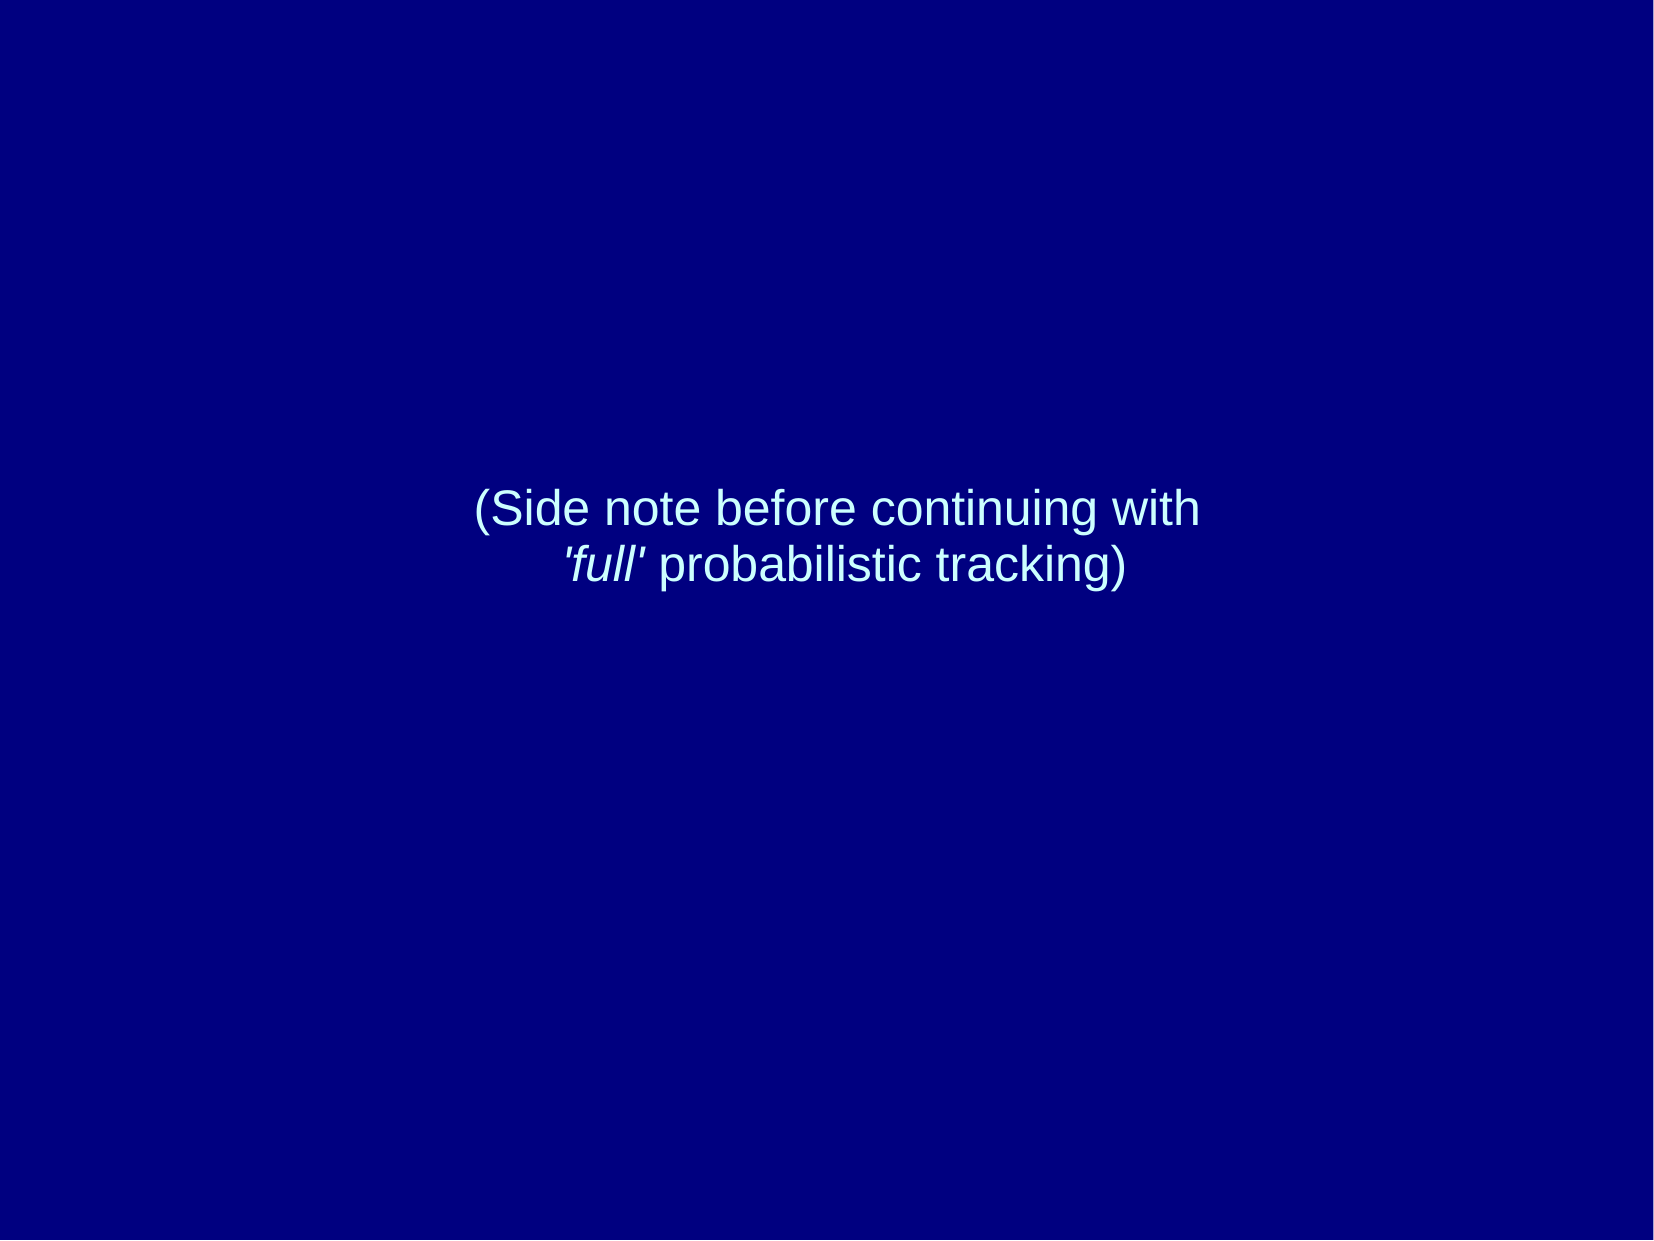

(Side note before continuing with
'full' probabilistic tracking)